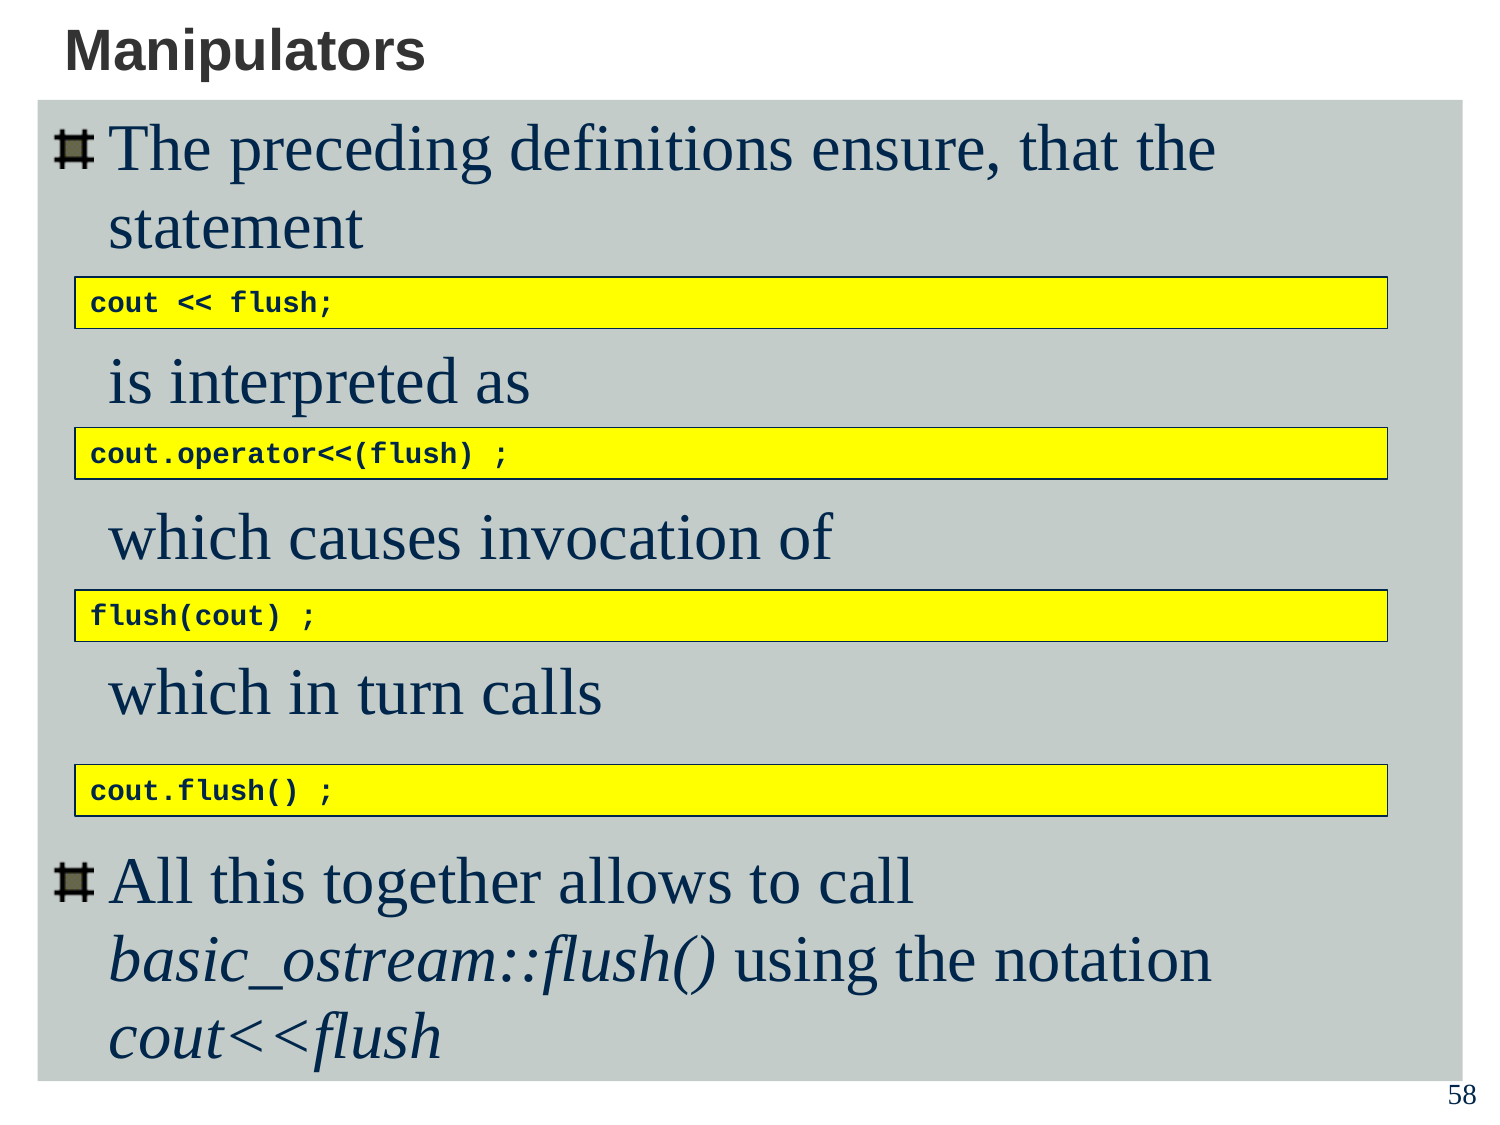

# Manipulators
The preceding definitions ensure, that the statement
is interpreted as
which causes invocation of
which in turn calls
All this together allows to call basic_ostream::flush() using the notation cout<<flush
cout << flush;
cout.operator<<(flush) ;
flush(cout) ;
cout.flush() ;